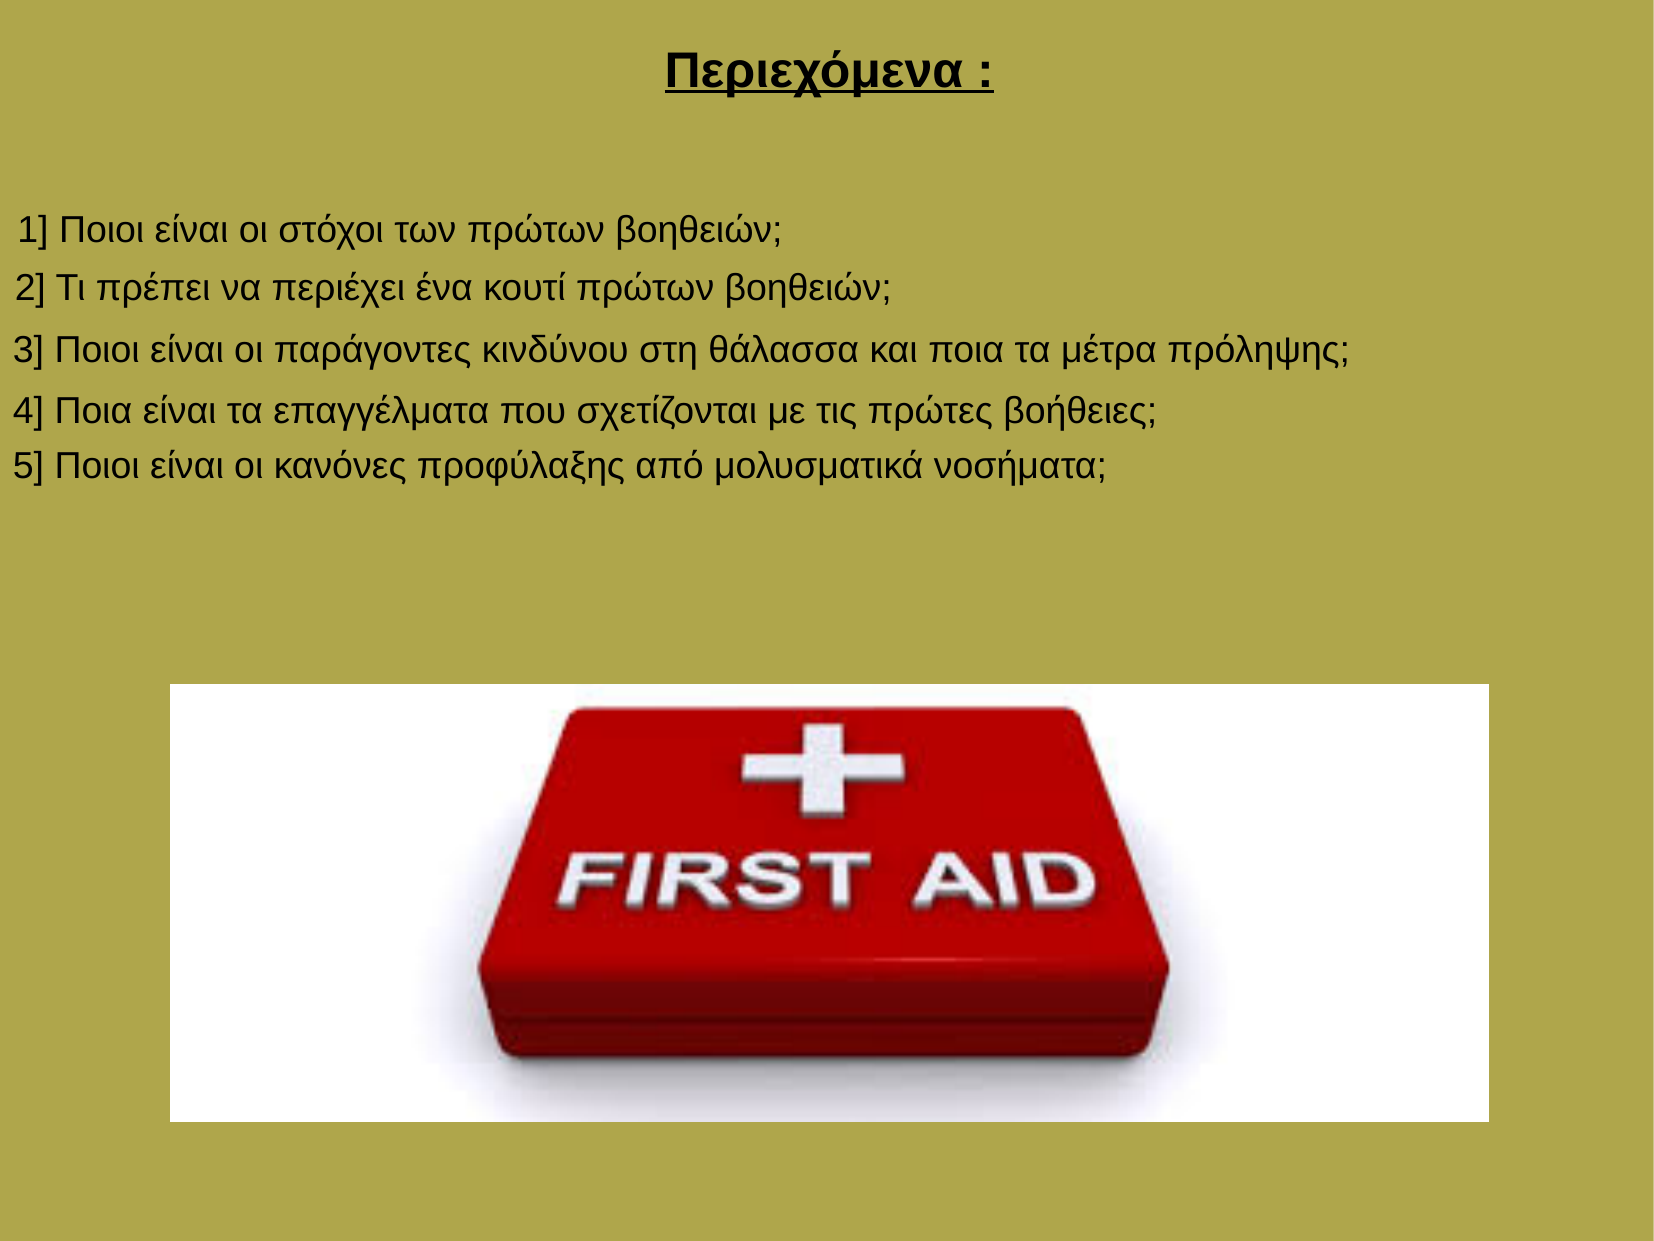

Περιεχόμενα :
1] Ποιοι είναι οι στόχοι των πρώτων βοηθειών;
2] Τι πρέπει να περιέχει ένα κουτί πρώτων βοηθειών;
3] Ποιοι είναι οι παράγοντες κινδύνου στη θάλασσα και ποια τα μέτρα πρόληψης;
4] Ποια είναι τα επαγγέλματα που σχετίζονται με τις πρώτες βοήθειες;
5] Ποιοι είναι οι κανόνες προφύλαξης από μολυσματικά νοσήματα;